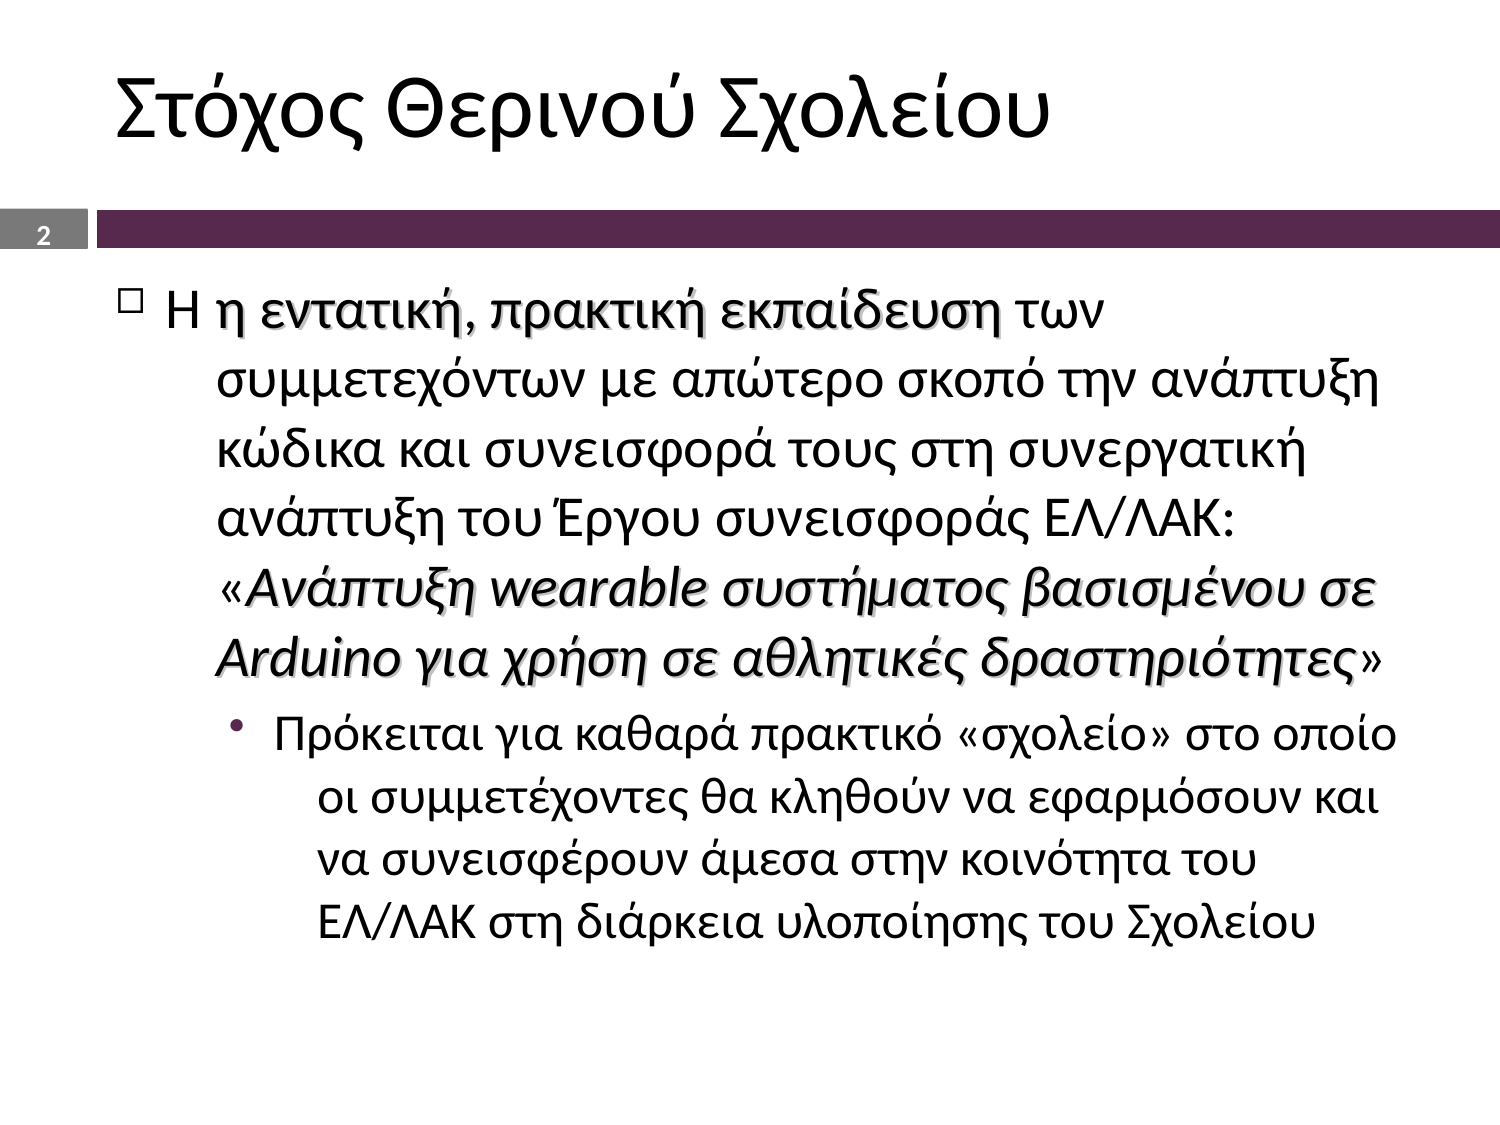

# Στόχος Θερινού Σχολείου
Η η εντατική, πρακτική εκπαίδευση των συμμετεχόντων με απώτερο σκοπό την ανάπτυξη κώδικα και συνεισφορά τους στη συνεργατική ανάπτυξη του Έργου συνεισφοράς ΕΛ/ΛΑΚ: «Ανάπτυξη wearable συστήματος βασισμένου σε Arduino για χρήση σε αθλητικές δραστηριότητες»
Πρόκειται για καθαρά πρακτικό «σχολείο» στο οποίο οι συμμετέχοντες θα κληθούν να εφαρμόσουν και να συνεισφέρουν άμεσα στην κοινότητα του ΕΛ/ΛΑΚ στη διάρκεια υλοποίησης του Σχολείου